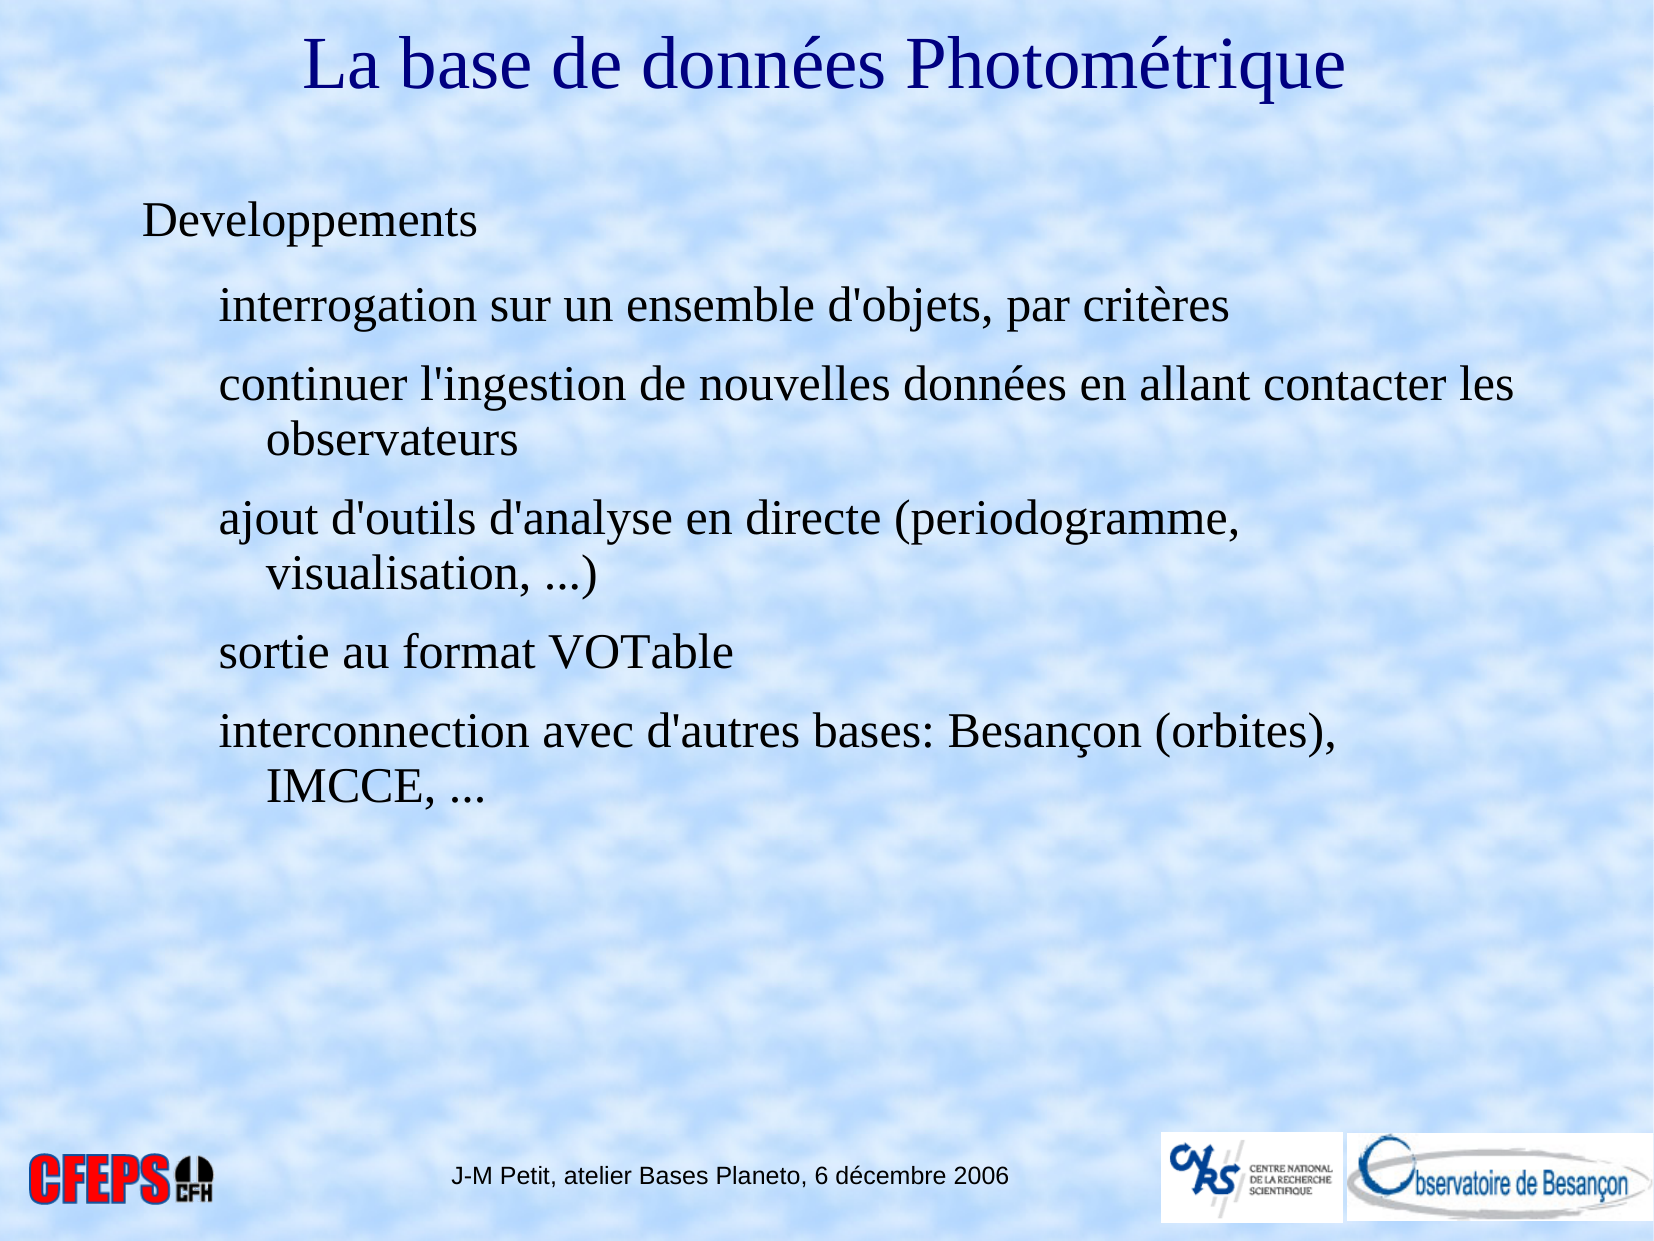

# La base de données Photométrique
Developpements
interrogation sur un ensemble d'objets, par critères
continuer l'ingestion de nouvelles données en allant contacter les observateurs
ajout d'outils d'analyse en directe (periodogramme, visualisation, ...)
sortie au format VOTable
interconnection avec d'autres bases: Besançon (orbites), IMCCE, ...